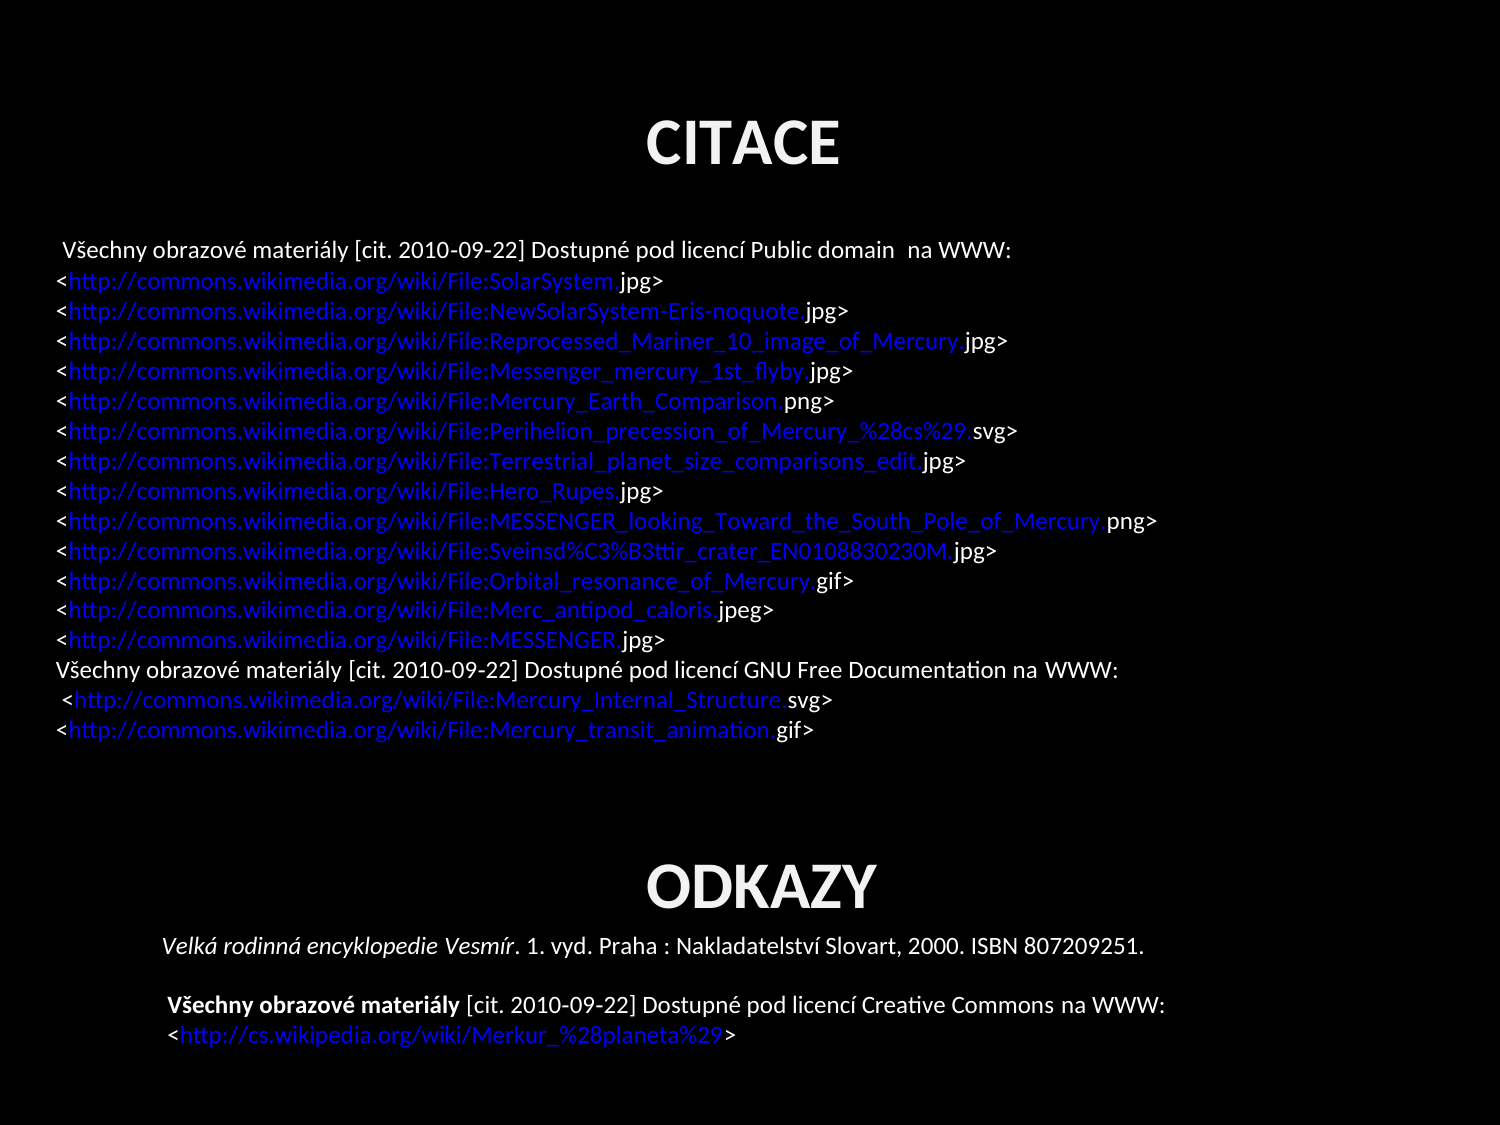

CITACE
 Všechny obrazové materiály [cit. 2010-09-22] Dostupné pod licencí Public domain  na WWW:
<http://commons.wikimedia.org/wiki/File:SolarSystem.jpg>
<http://commons.wikimedia.org/wiki/File:NewSolarSystem-Eris-noquote.jpg>
<http://commons.wikimedia.org/wiki/File:Reprocessed_Mariner_10_image_of_Mercury.jpg>
<http://commons.wikimedia.org/wiki/File:Messenger_mercury_1st_flyby.jpg>
<http://commons.wikimedia.org/wiki/File:Mercury_Earth_Comparison.png>
<http://commons.wikimedia.org/wiki/File:Perihelion_precession_of_Mercury_%28cs%29.svg>
<http://commons.wikimedia.org/wiki/File:Terrestrial_planet_size_comparisons_edit.jpg>
<http://commons.wikimedia.org/wiki/File:Hero_Rupes.jpg>
<http://commons.wikimedia.org/wiki/File:MESSENGER_looking_Toward_the_South_Pole_of_Mercury.png>
<http://commons.wikimedia.org/wiki/File:Sveinsd%C3%B3ttir_crater_EN0108830230M.jpg>
<http://commons.wikimedia.org/wiki/File:Orbital_resonance_of_Mercury.gif>
<http://commons.wikimedia.org/wiki/File:Merc_antipod_caloris.jpeg>
<http://commons.wikimedia.org/wiki/File:MESSENGER.jpg>
Všechny obrazové materiály [cit. 2010-09-22] Dostupné pod licencí GNU Free Documentation na WWW:
 <http://commons.wikimedia.org/wiki/File:Mercury_Internal_Structure.svg>
<http://commons.wikimedia.org/wiki/File:Mercury_transit_animation.gif>
ODKAZY
Velká rodinná encyklopedie Vesmír. 1. vyd. Praha : Nakladatelství Slovart, 2000. ISBN 807209251.
 Všechny obrazové materiály [cit. 2010-09-22] Dostupné pod licencí Creative Commons na WWW:
 <http://cs.wikipedia.org/wiki/Merkur_%28planeta%29>